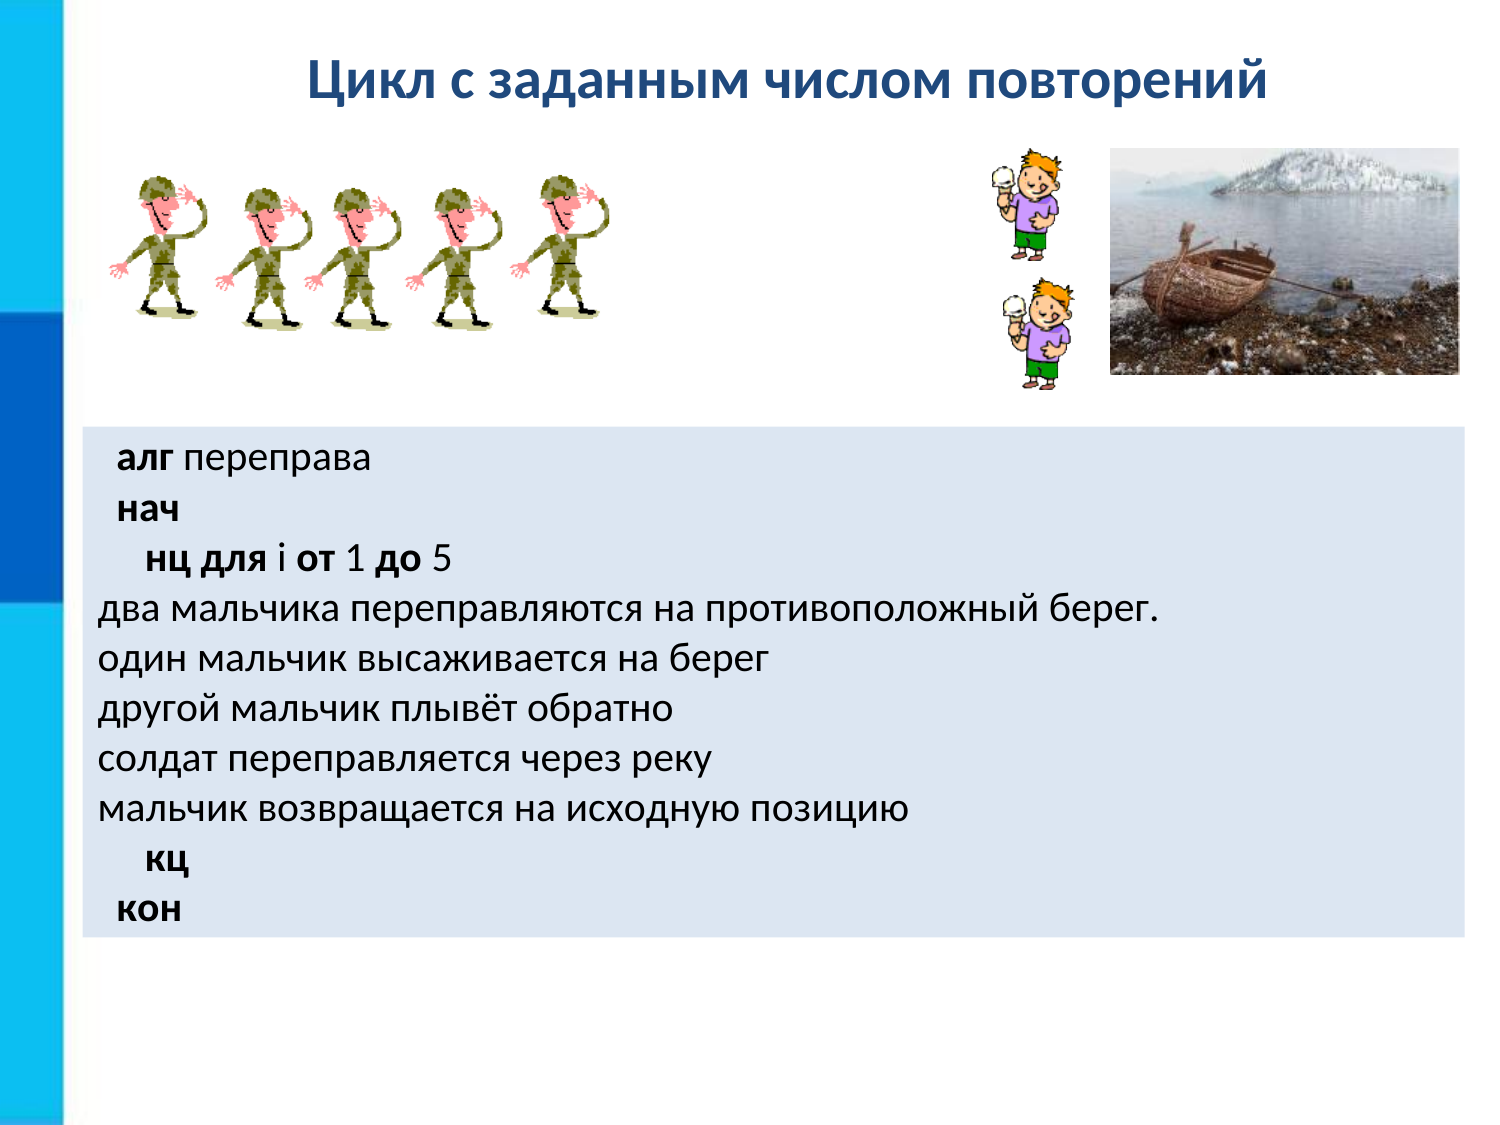

Цикл с заданным числом повторений
 алг переправа
 нач
 нц для i от 1 до 5
два мальчика переправляются на противоположный берег.
один мальчик высаживается на берег
другой мальчик плывёт обратно
солдат переправляется через реку
мальчик возвращается на исходную позицию
 кц
 кон